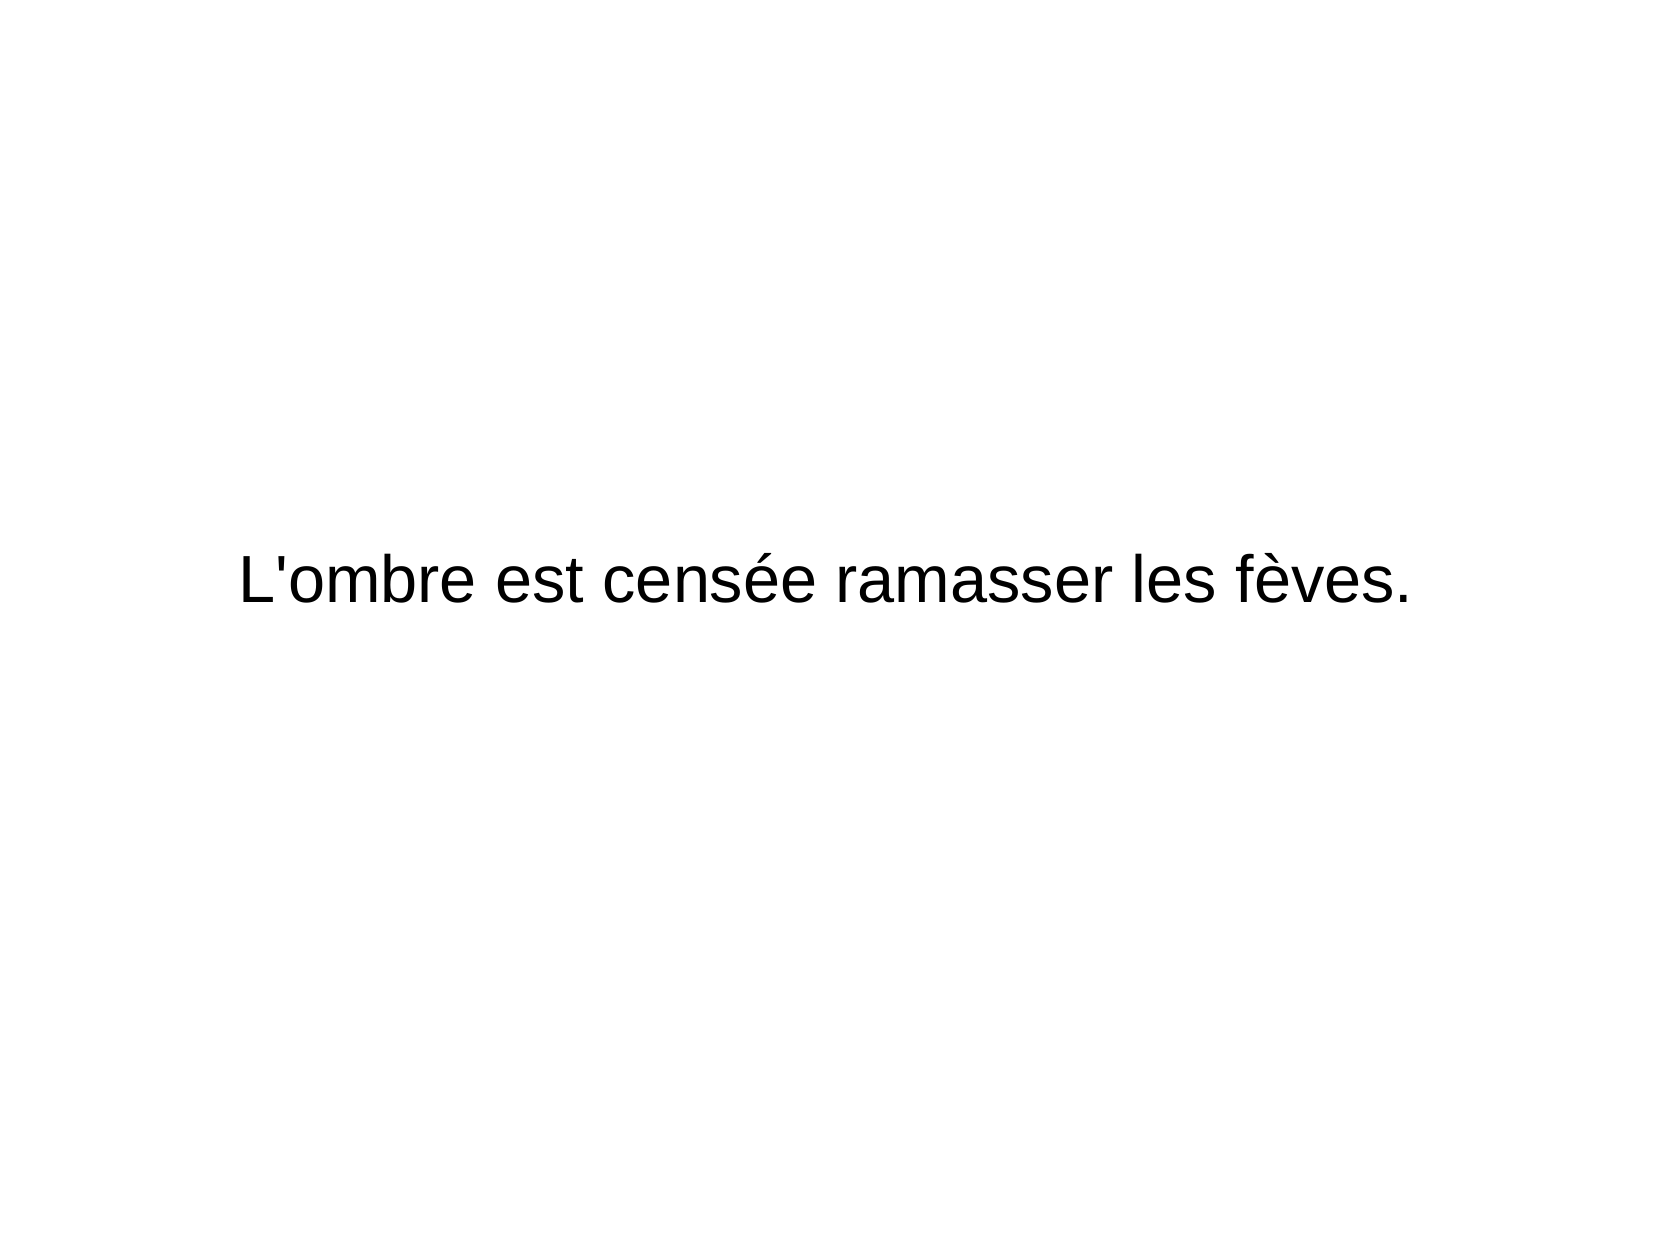

# L'ombre est censée ramasser les fèves.